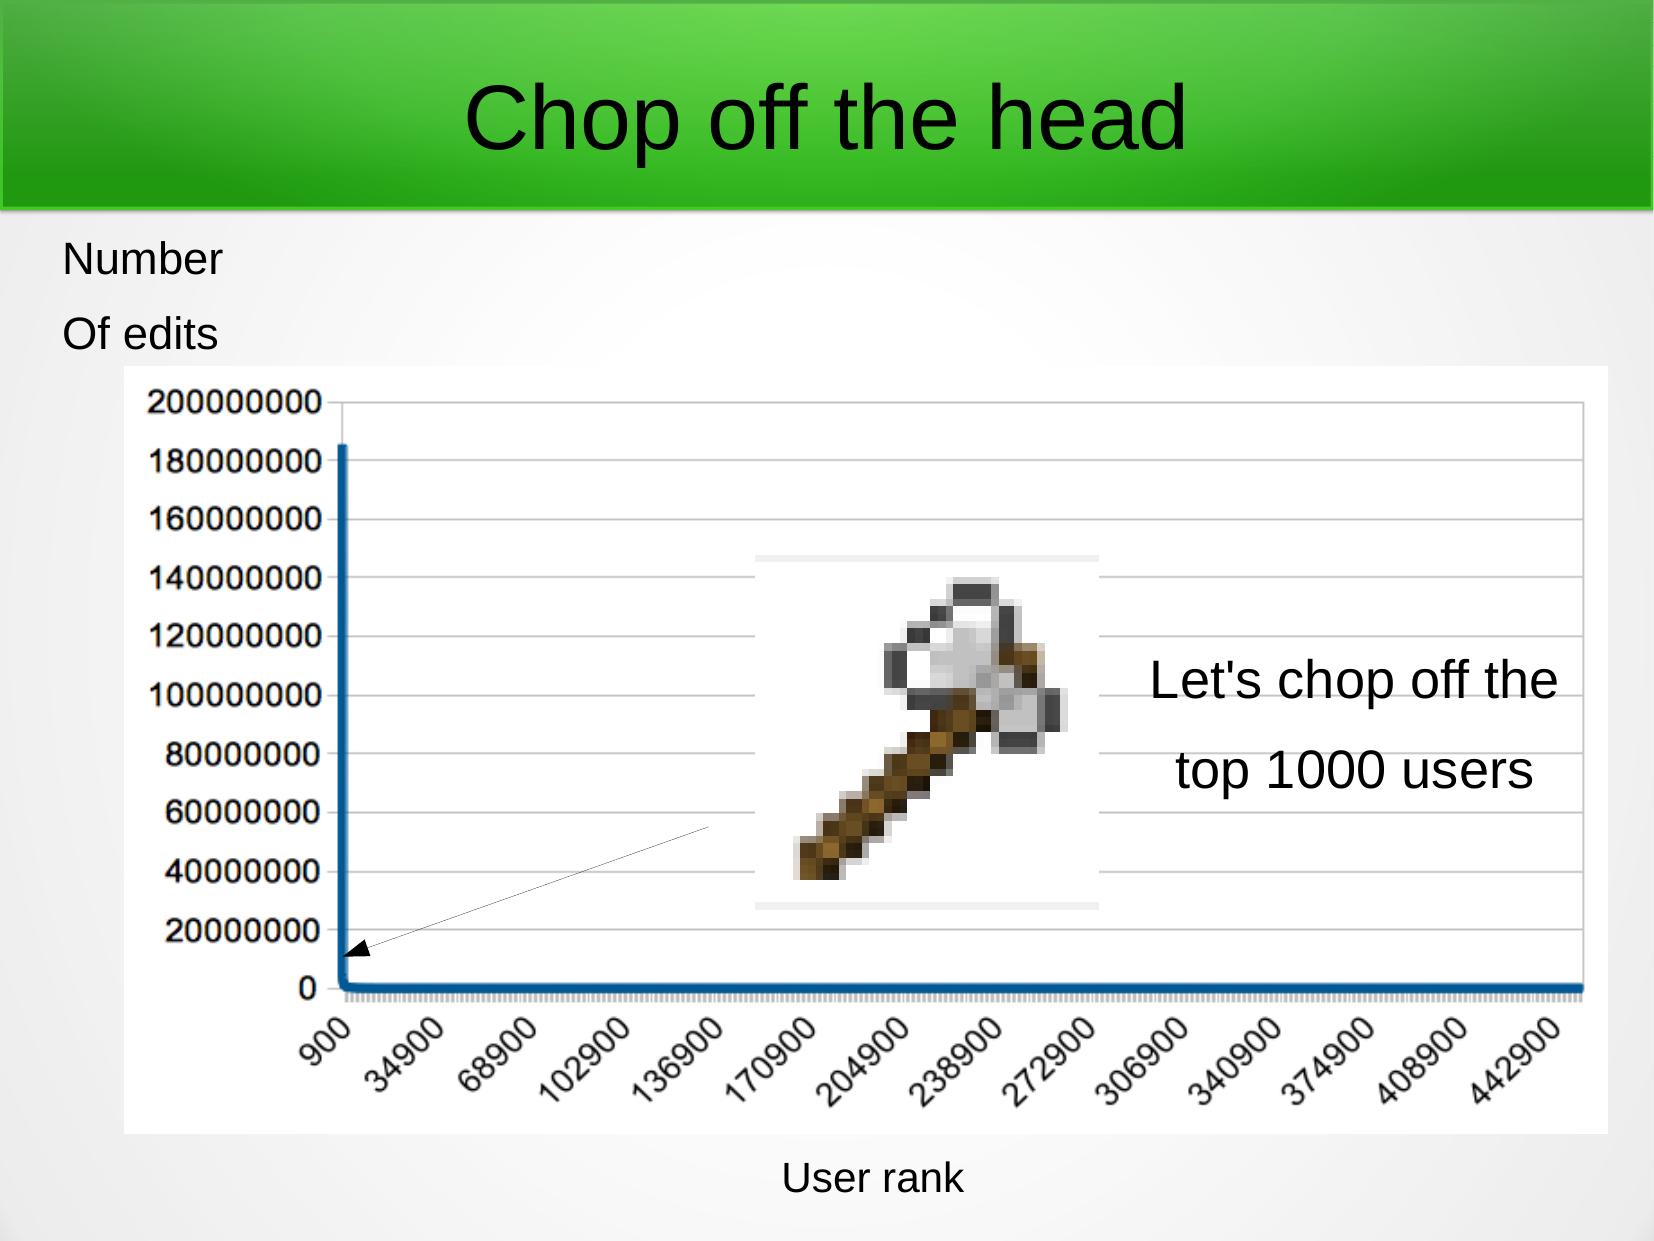

# Chop off the head
Number
Of edits
Let's chop off the
top 1000 users
User rank